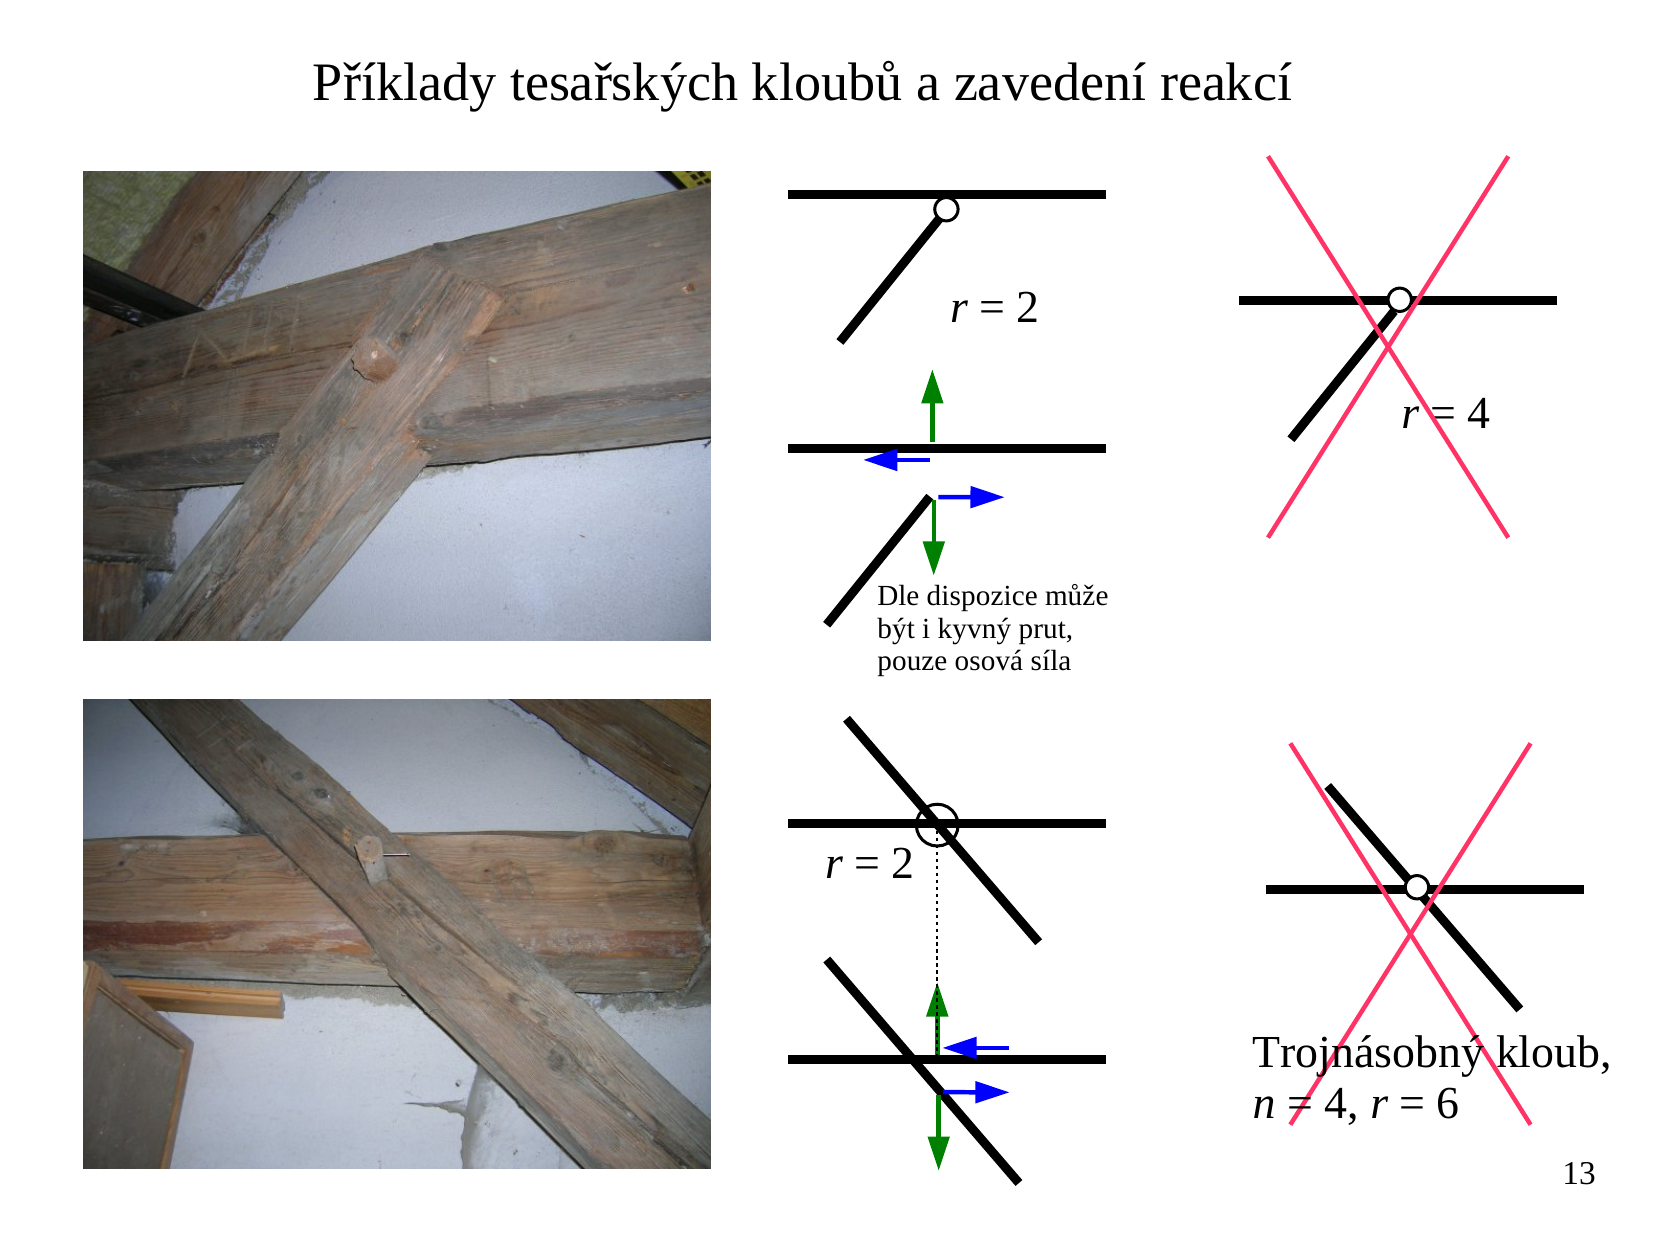

# Příklady tesařských kloubů a zavedení reakcí
r = 2
r = 4
Dle dispozice může být i kyvný prut, pouze osová síla
r = 2
Trojnásobný kloub, n = 4, r = 6
13